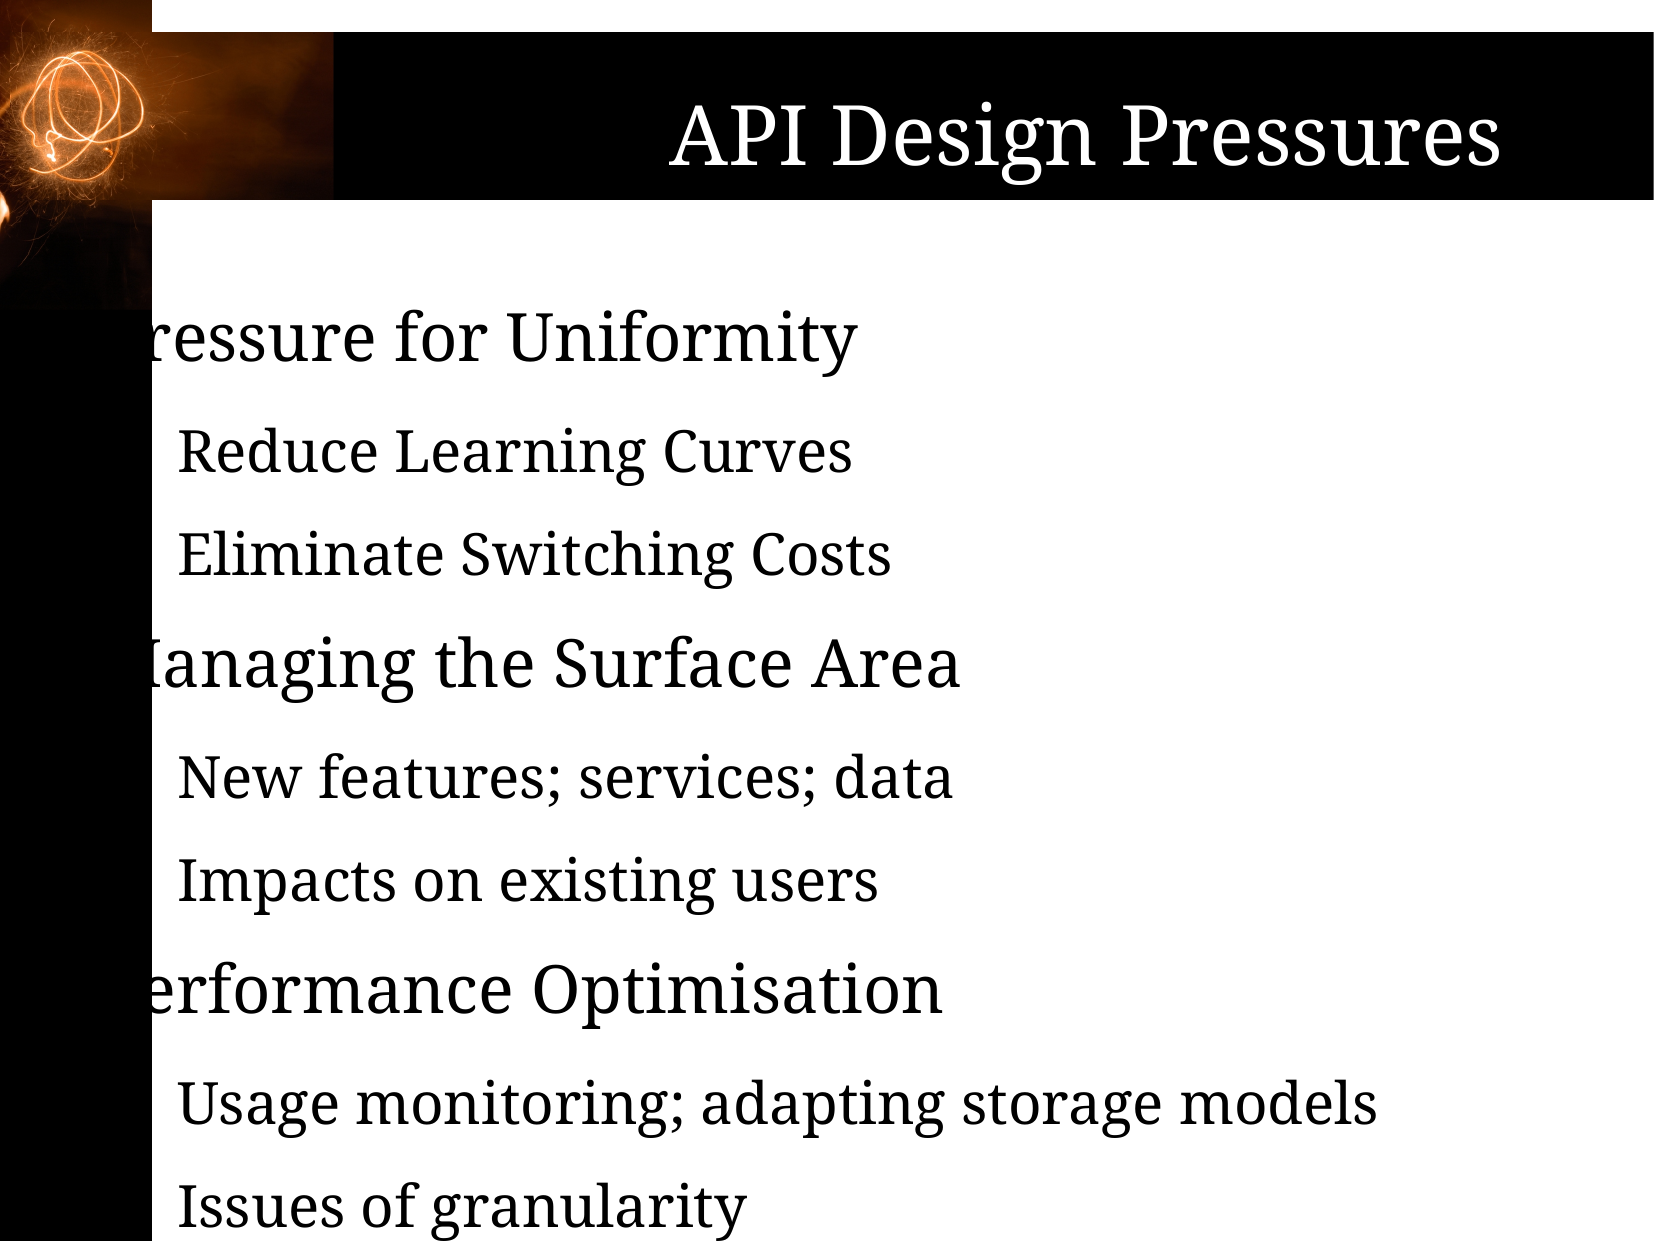

# API Design Pressures
Pressure for Uniformity
Reduce Learning Curves
Eliminate Switching Costs
Managing the Surface Area
New features; services; data
Impacts on existing users
Performance Optimisation
Usage monitoring; adapting storage models
Issues of granularity